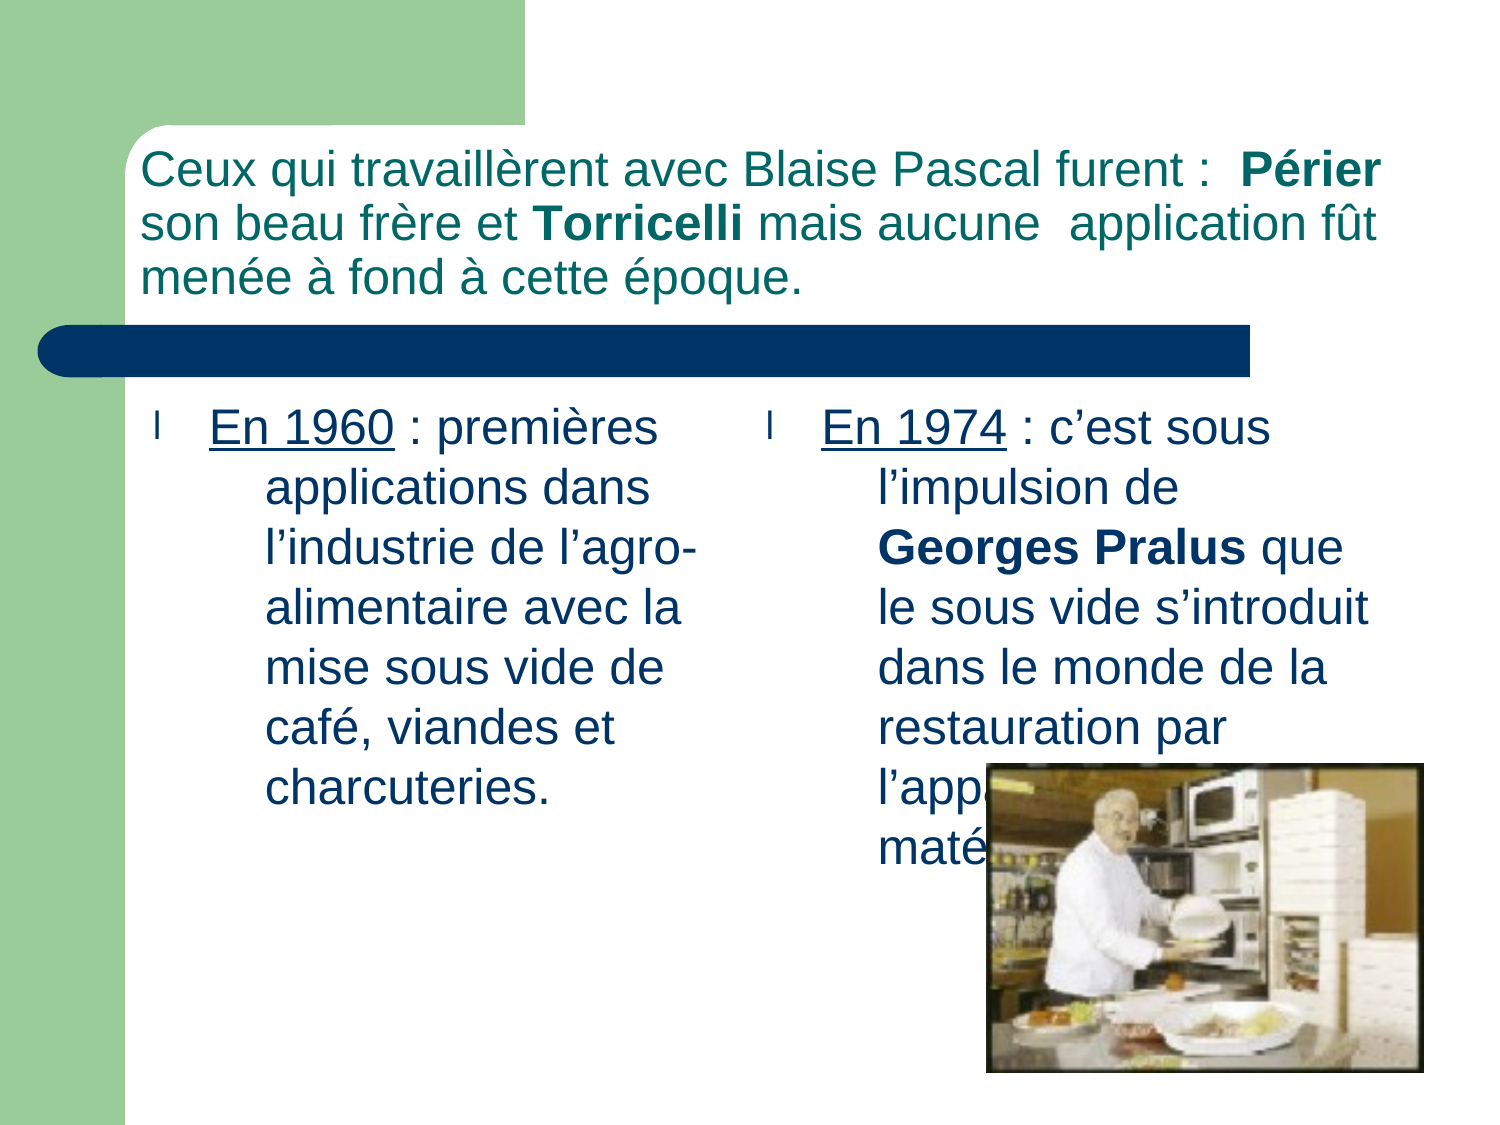

# Ceux qui travaillèrent avec Blaise Pascal furent : Périer son beau frère et Torricelli mais aucune application fût menée à fond à cette époque.
En 1960 : premières applications dans l’industrie de l’agro-alimentaire avec la mise sous vide de café, viandes et charcuteries.
En 1974 : c’est sous l’impulsion de Georges Pralus que le sous vide s’introduit dans le monde de la restauration par l’apparition d’un matériel adapté.